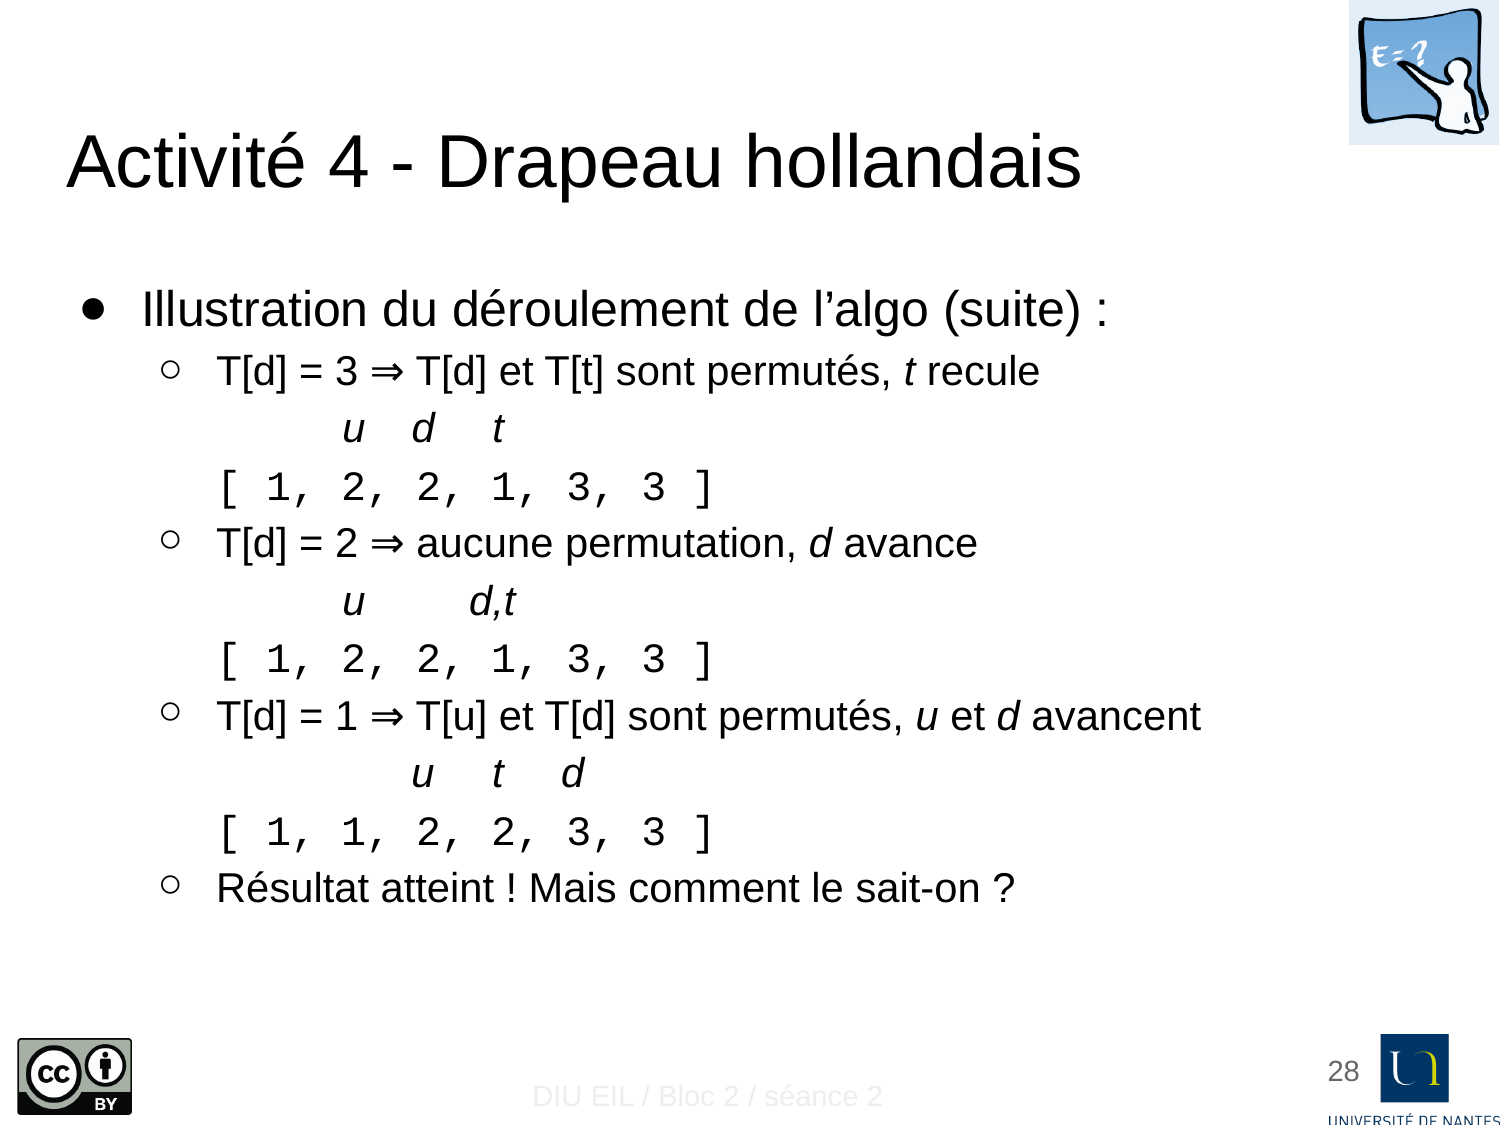

# Activité 4 - Drapeau hollandais
Illustration du déroulement de l’algo (suite) :
T[d] = 3 ⇒ T[d] et T[t] sont permutés, t recule
 u d t
[ 1, 2, 2, 1, 3, 3 ]
T[d] = 2 ⇒ aucune permutation, d avance
 u d,t
[ 1, 2, 2, 1, 3, 3 ]
T[d] = 1 ⇒ T[u] et T[d] sont permutés, u et d avancent
 u t d
[ 1, 1, 2, 2, 3, 3 ]
Résultat atteint ! Mais comment le sait-on ?